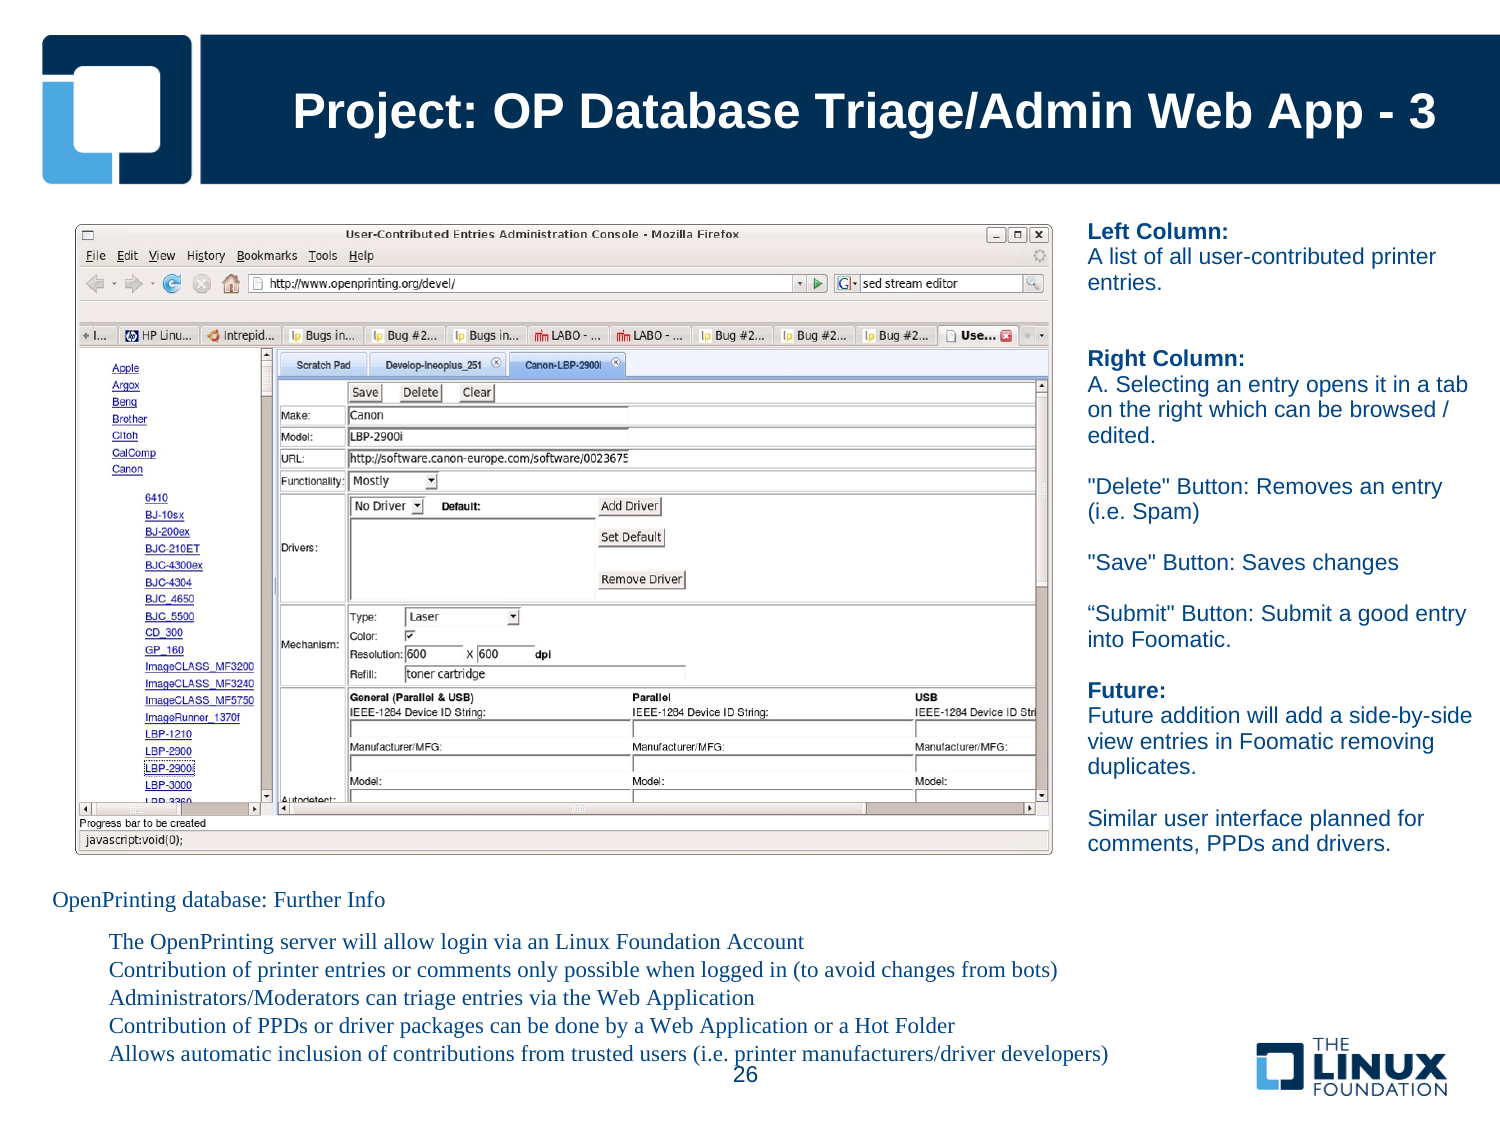

# Project: OP Database Triage/Admin Web App - 3
Left Column:
A list of all user-contributed printer entries.
Right Column:
A. Selecting an entry opens it in a tab on the right which can be browsed / edited.
"Delete" Button: Removes an entry (i.e. Spam)
"Save" Button: Saves changes
“Submit" Button: Submit a good entry into Foomatic.
Future:
Future addition will add a side-by-side view entries in Foomatic removing duplicates.
Similar user interface planned for comments, PPDs and drivers.
OpenPrinting database: Further Info
The OpenPrinting server will allow login via an Linux Foundation Account
Contribution of printer entries or comments only possible when logged in (to avoid changes from bots)
Administrators/Moderators can triage entries via the Web Application
Contribution of PPDs or driver packages can be done by a Web Application or a Hot Folder
Allows automatic inclusion of contributions from trusted users (i.e. printer manufacturers/driver developers)
26